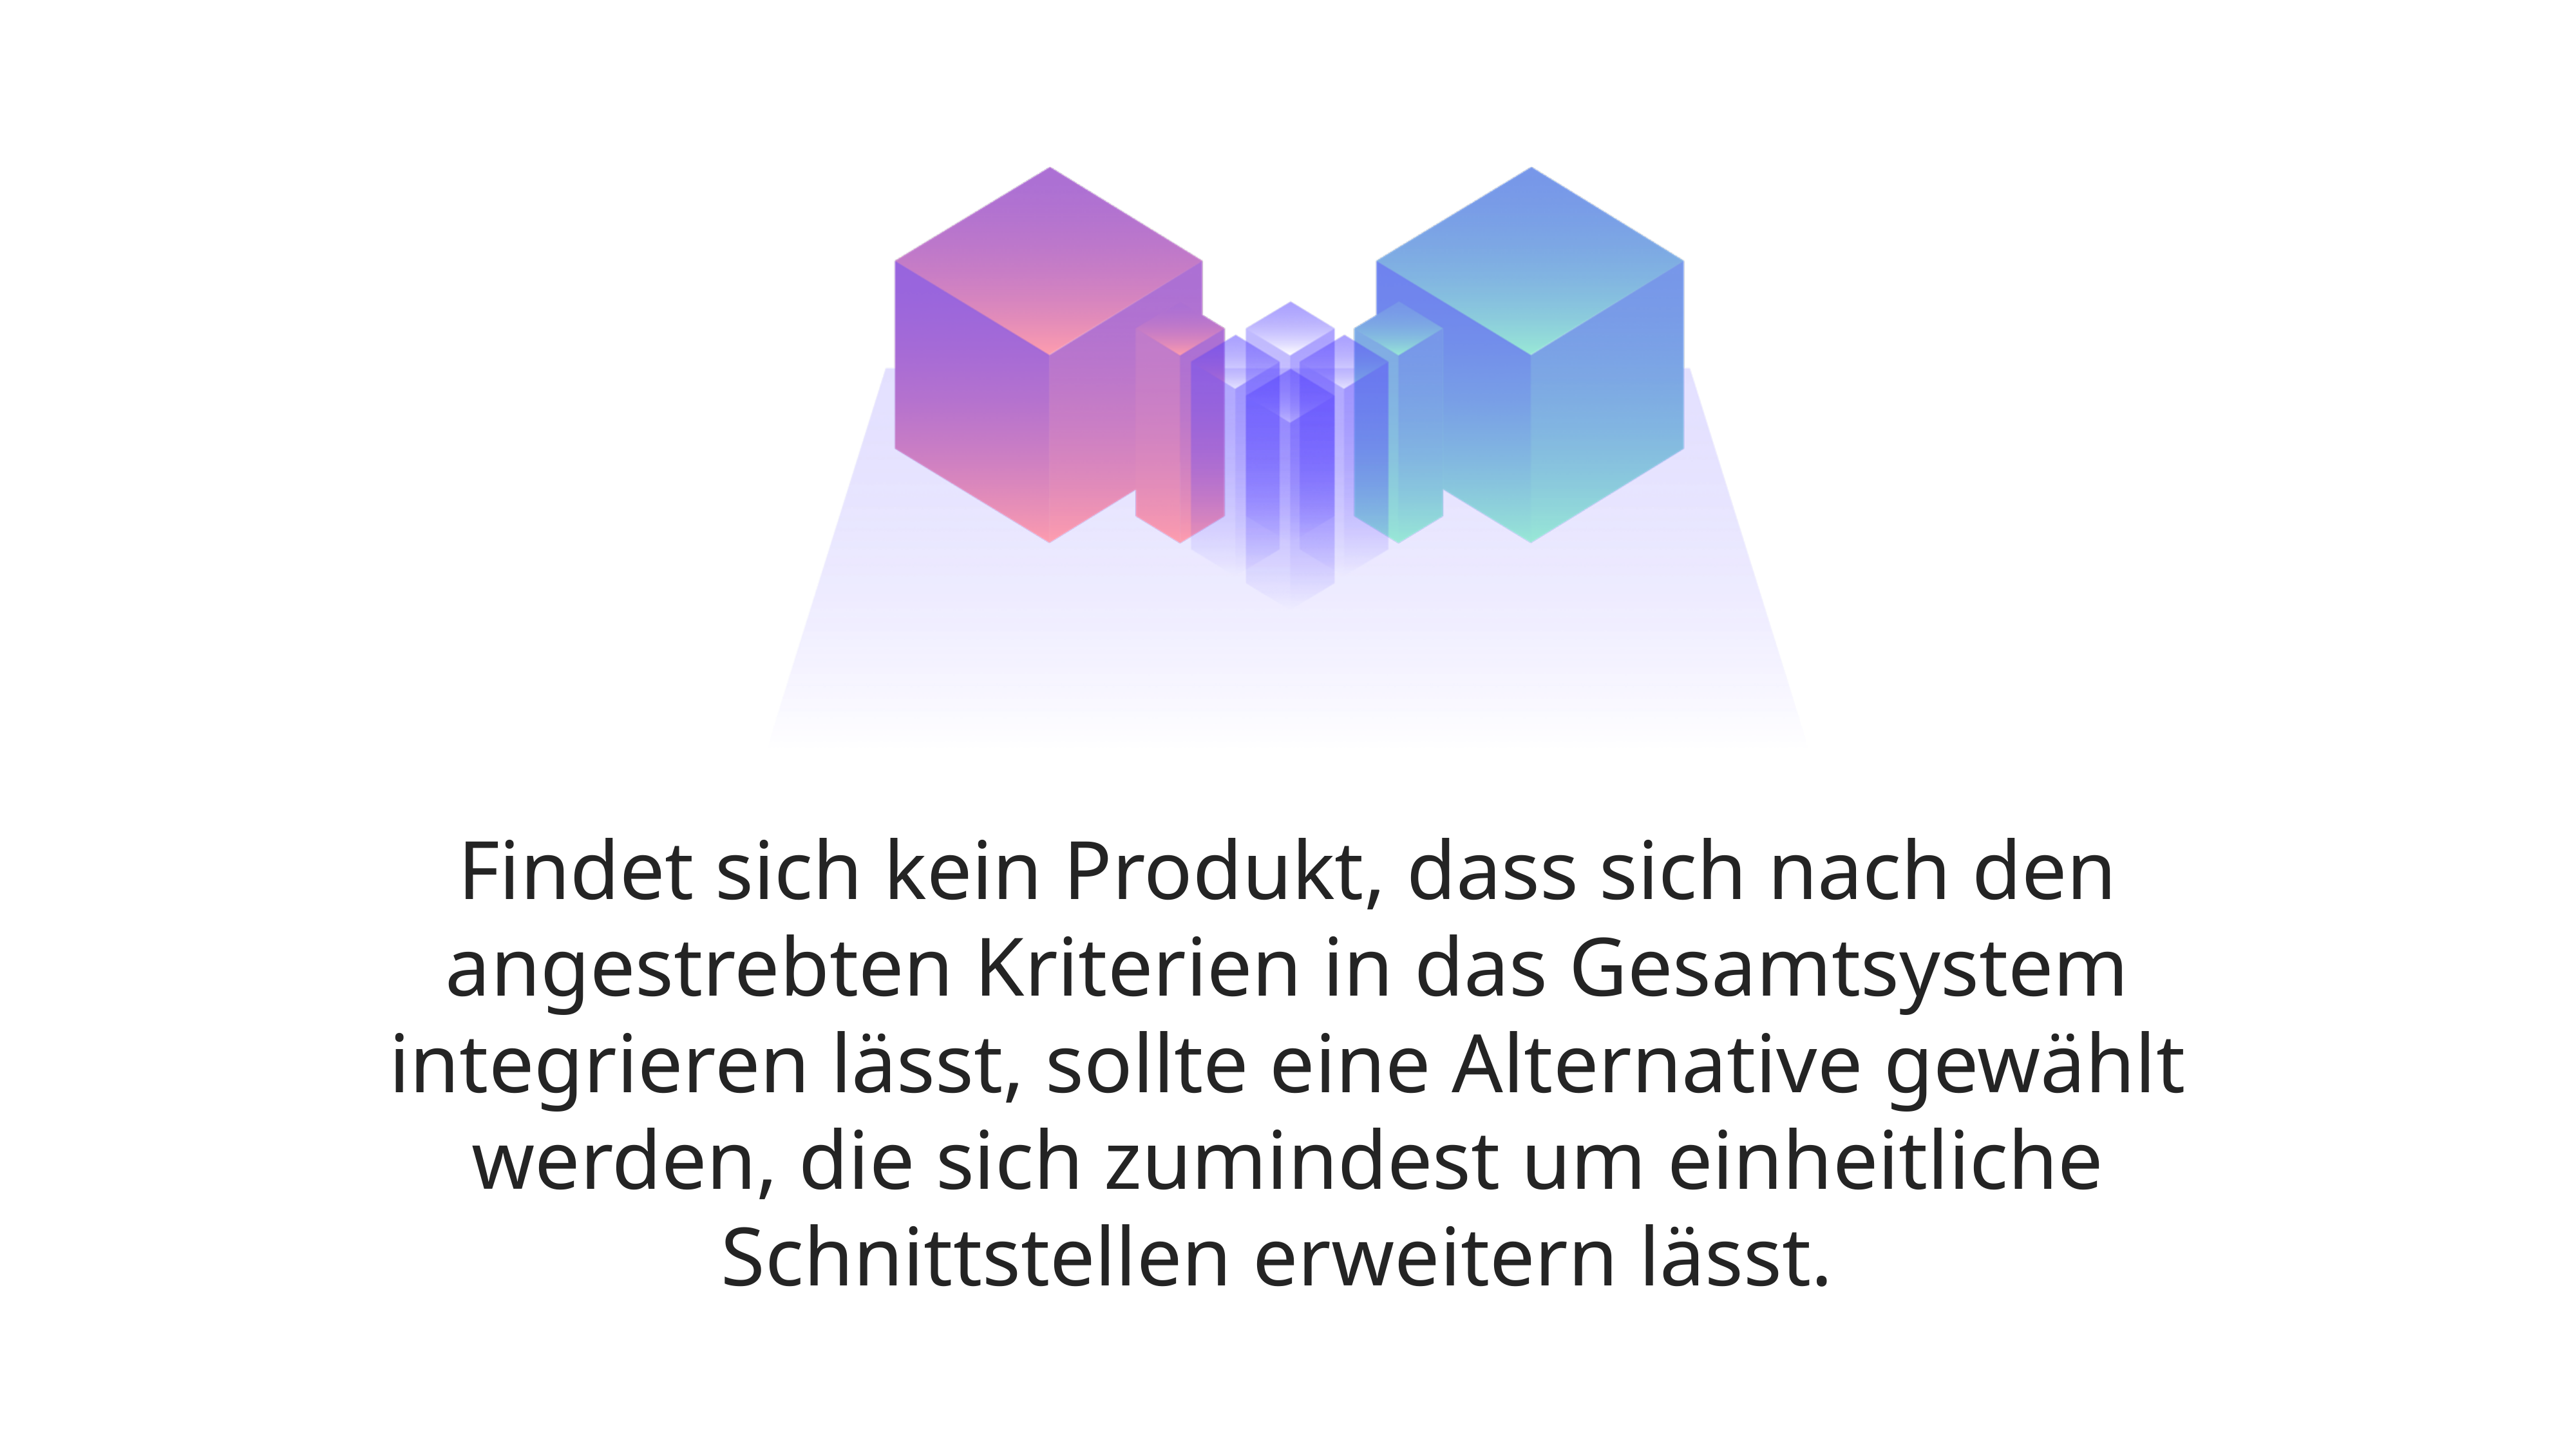

# Findet sich kein Produkt, dass sich nach den angestrebten Kriterien in das Gesamtsystem integrieren lässt, sollte eine Alternative gewählt werden, die sich zumindest um einheitliche Schnittstellen erweitern lässt.